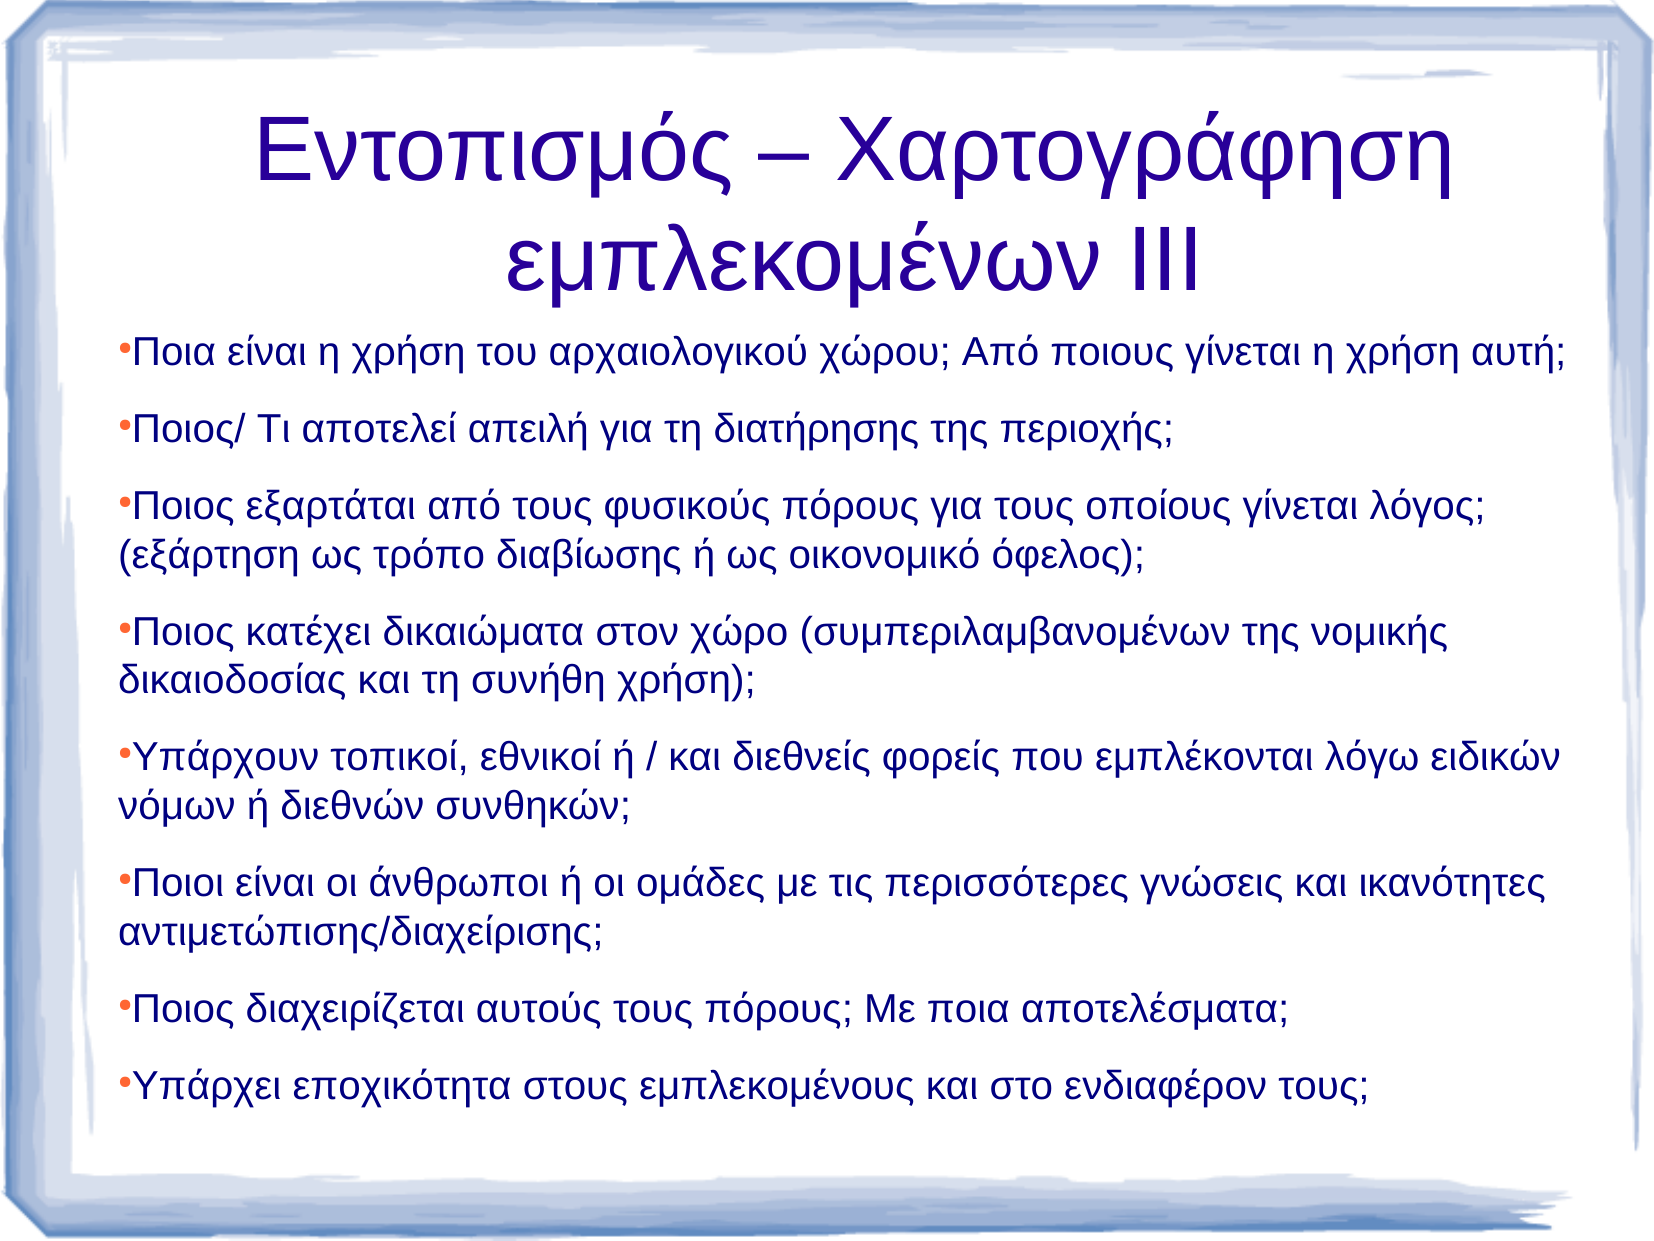

Εντοπισμός – Χαρτογράφηση εμπλεκομένων ΙΙΙ
# Ποια είναι η χρήση του αρχαιολογικού χώρου; Από ποιους γίνεται η χρήση αυτή;
Ποιος/ Τι αποτελεί απειλή για τη διατήρησης της περιοχής;
Ποιος εξαρτάται από τους φυσικούς πόρους για τους οποίους γίνεται λόγος; (εξάρτηση ως τρόπο διαβίωσης ή ως οικονομικό όφελος);
Ποιος κατέχει δικαιώματα στον χώρο (συμπεριλαμβανομένων της νομικής δικαιοδοσίας και τη συνήθη χρήση);
Υπάρχουν τοπικοί, εθνικοί ή / και διεθνείς φορείς που εμπλέκονται λόγω ειδικών νόμων ή διεθνών συνθηκών;
Ποιοι είναι οι άνθρωποι ή οι ομάδες με τις περισσότερες γνώσεις και ικανότητες αντιμετώπισης/διαχείρισης;
Ποιος διαχειρίζεται αυτούς τους πόρους; Με ποια αποτελέσματα;
Υπάρχει εποχικότητα στους εμπλεκομένους και στο ενδιαφέρον τους;